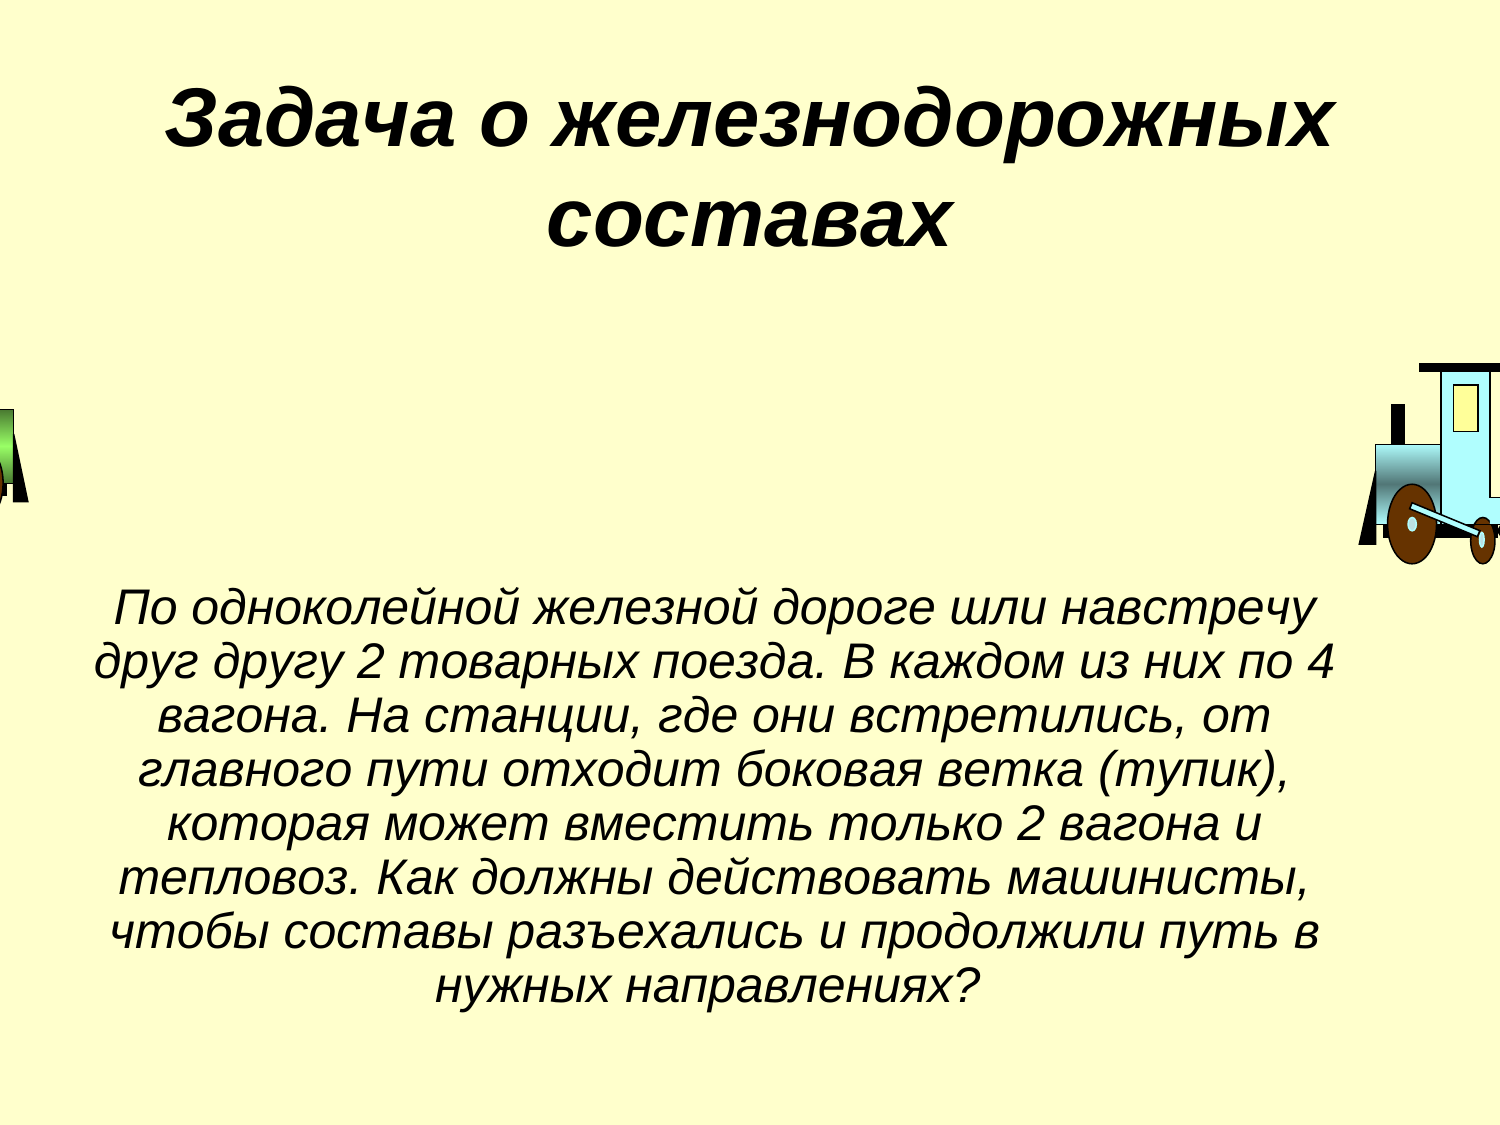

# Задача о железнодорожных составах
По одноколейной железной дороге шли навстречу друг другу 2 товарных поезда. В каждом из них по 4 вагона. На станции, где они встретились, от главного пути отходит боковая ветка (тупик), которая может вместить только 2 вагона и тепловоз. Как должны действовать машинисты, чтобы составы разъехались и продолжили путь в нужных направлениях?